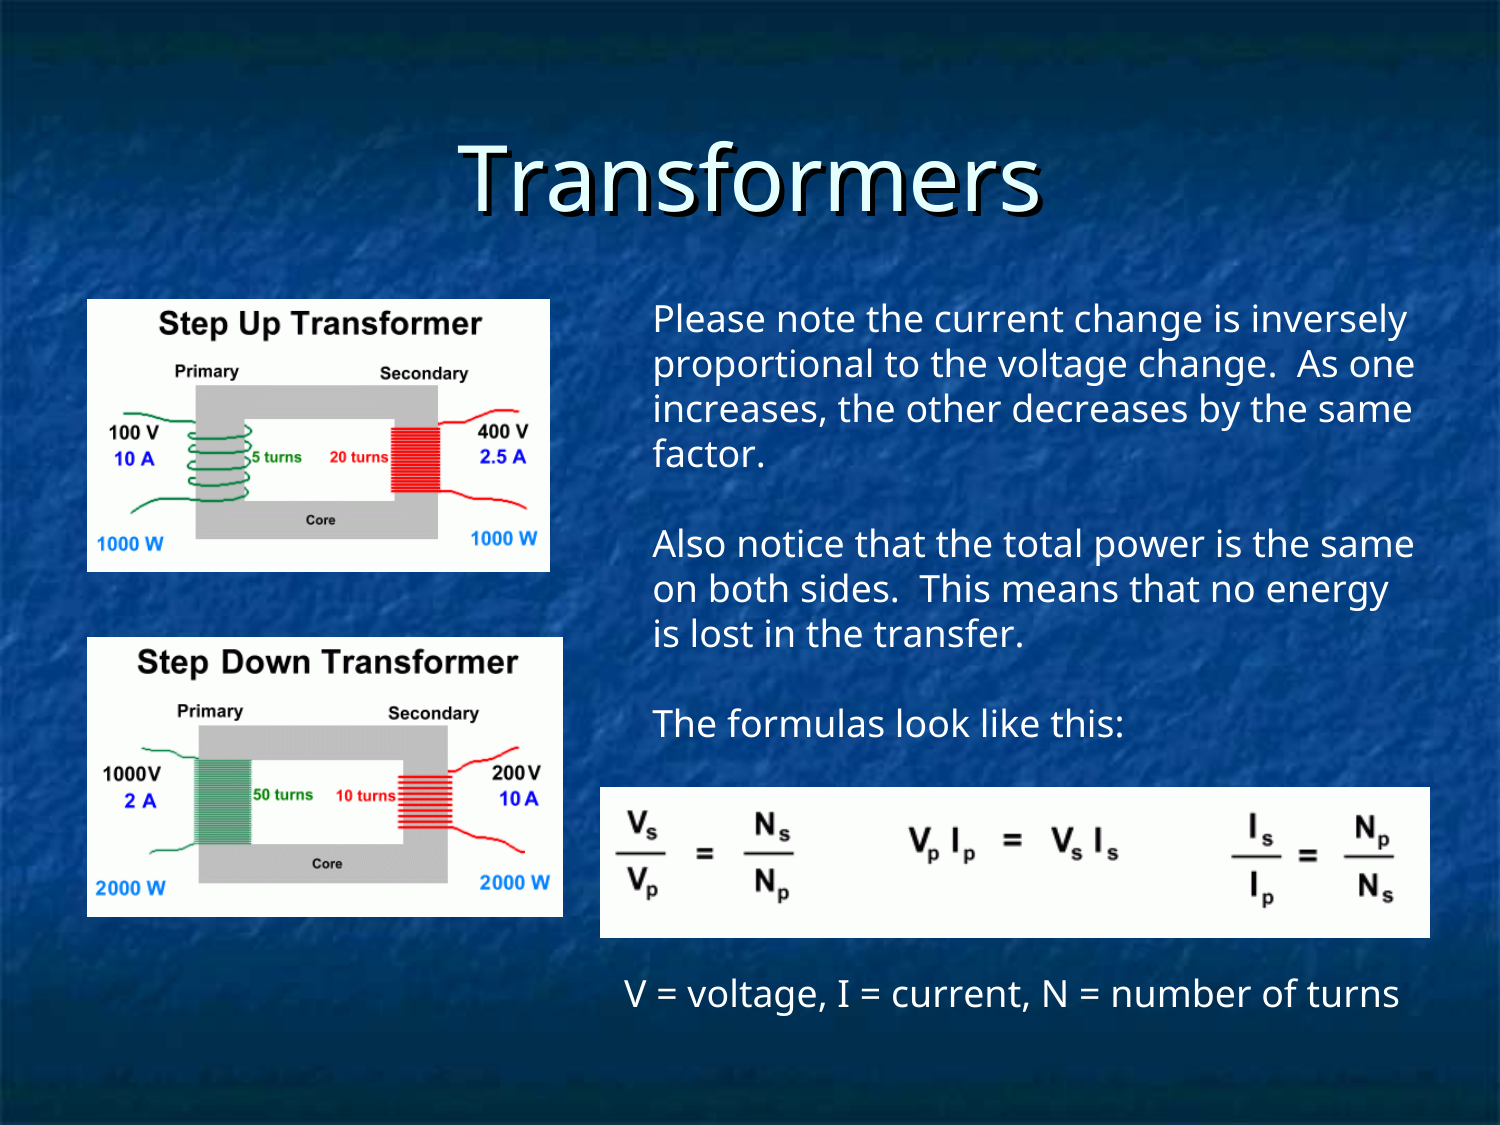

# Transformers
Please note the current change is inversely proportional to the voltage change. As one increases, the other decreases by the same factor.
Also notice that the total power is the same on both sides. This means that no energy is lost in the transfer.
The formulas look like this:
V = voltage, I = current, N = number of turns